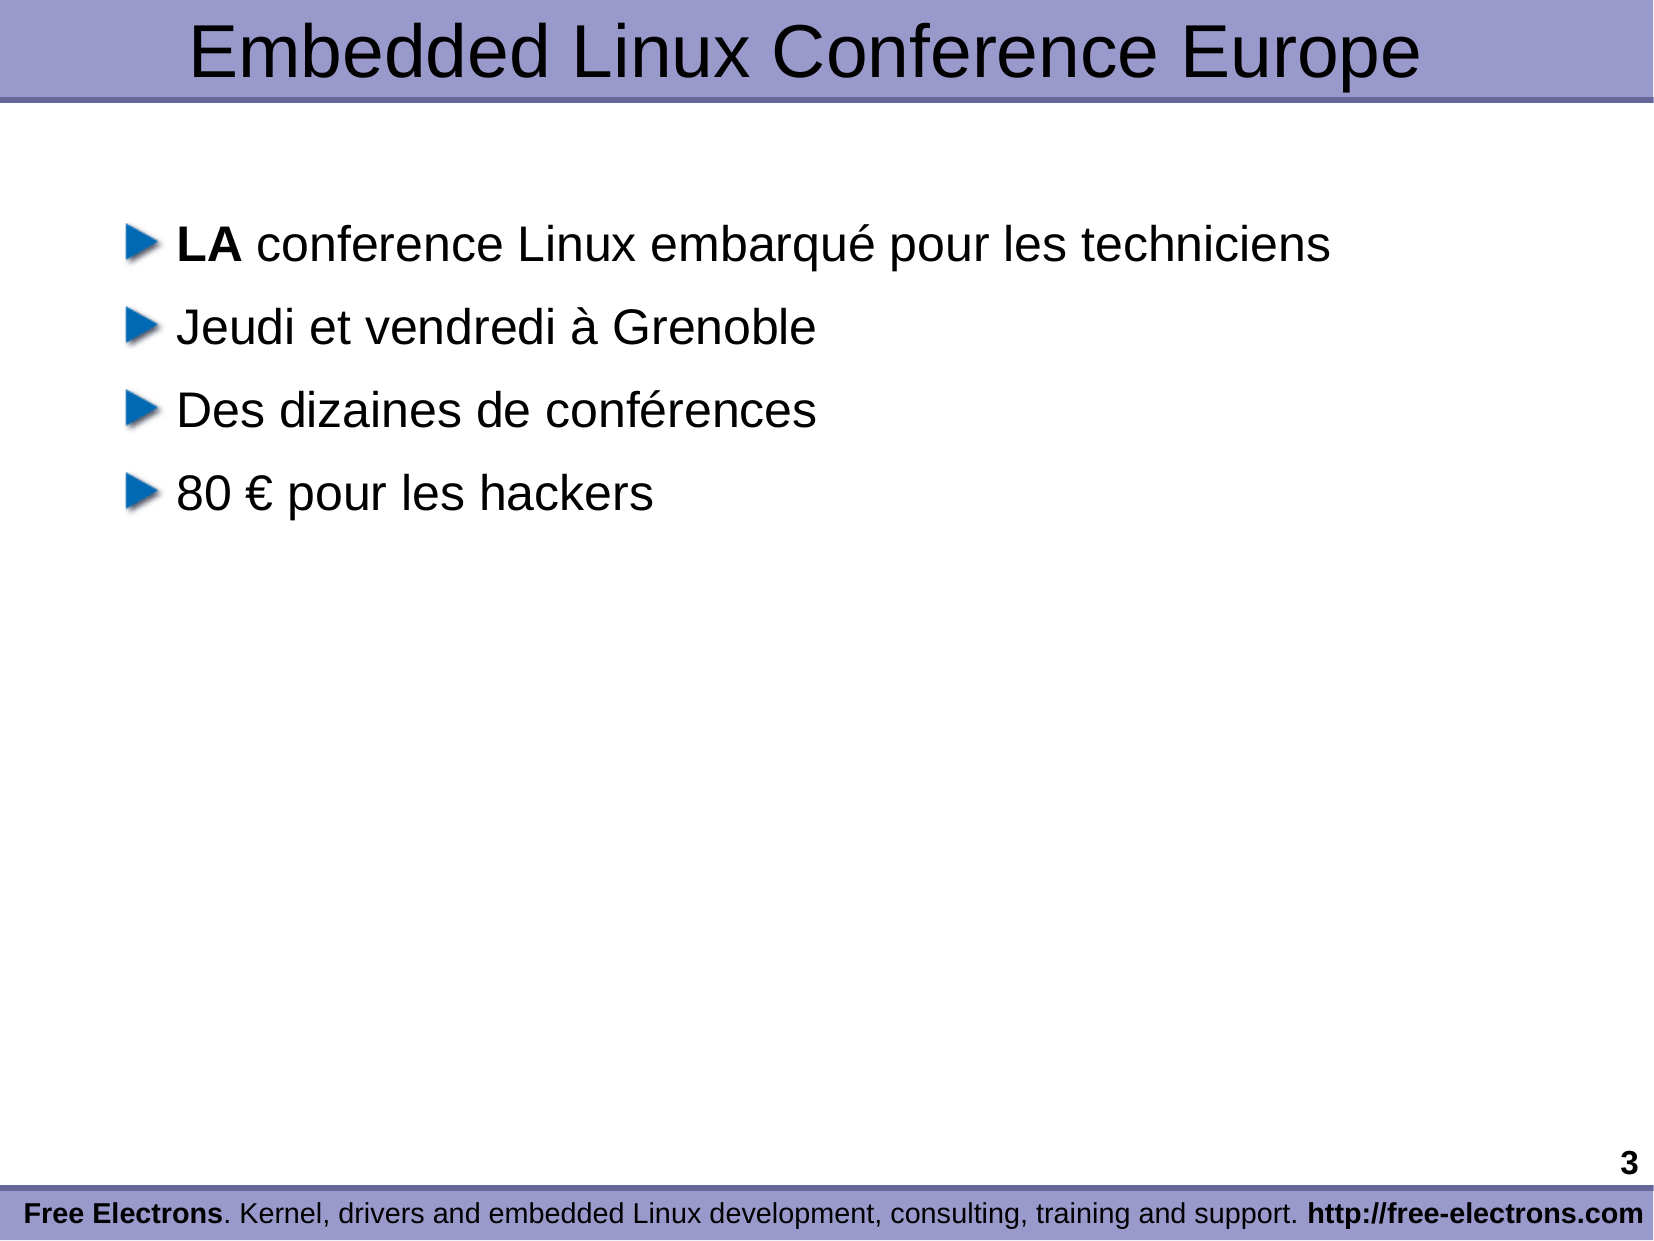

# Embedded Linux Conference Europe
LA conference Linux embarqué pour les techniciens
Jeudi et vendredi à Grenoble
Des dizaines de conférences
80 € pour les hackers